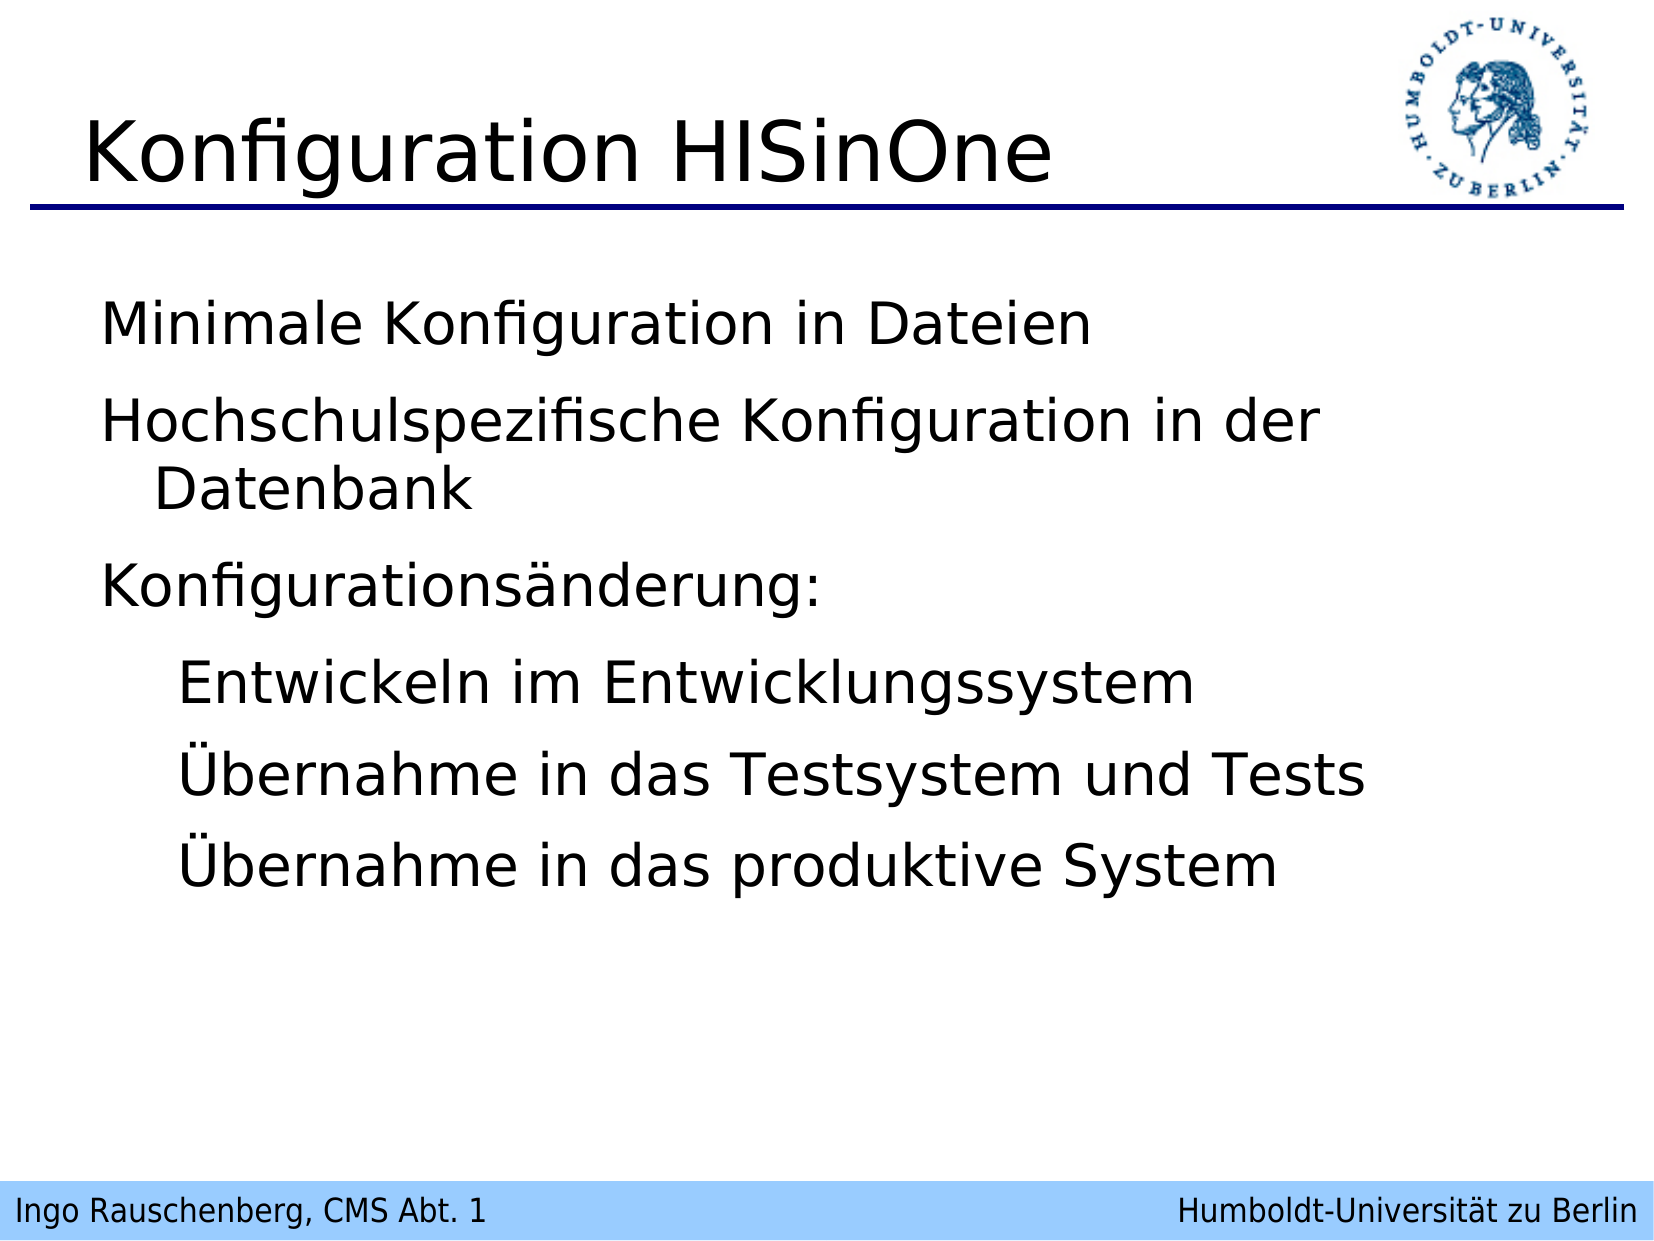

# Konfiguration HISinOne
Minimale Konfiguration in Dateien
Hochschulspezifische Konfiguration in der Datenbank
Konfigurationsänderung:
Entwickeln im Entwicklungssystem
Übernahme in das Testsystem und Tests
Übernahme in das produktive System
Ingo Rauschenberg, CMS Abt. 1
Humboldt-Universität zu Berlin